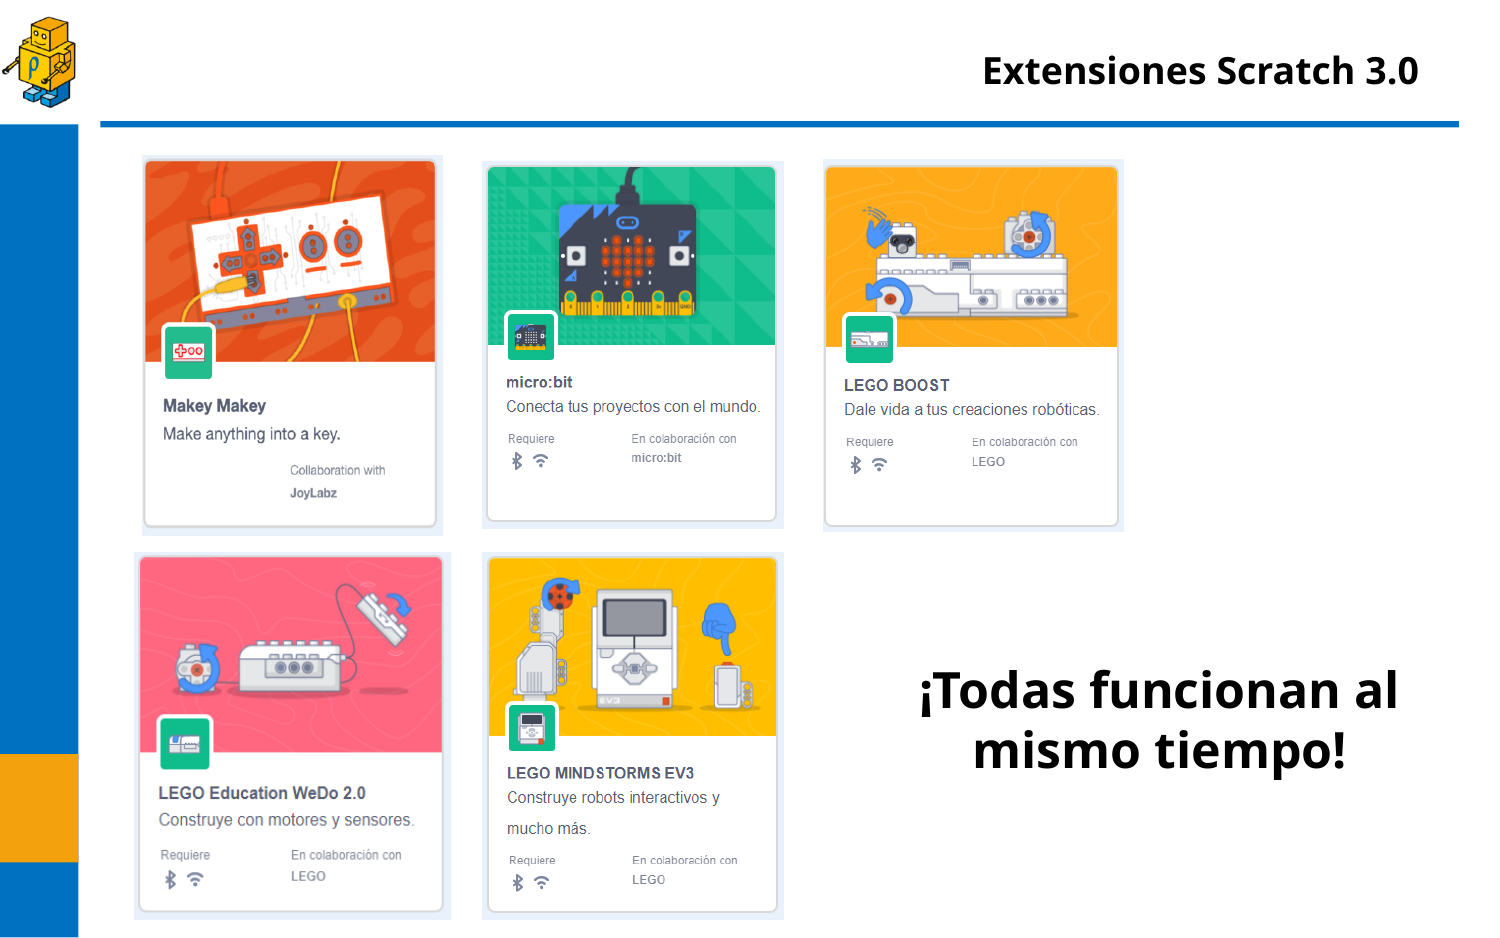

Extensiones Scratch 3.0
¡Todas funcionan al mismo tiempo!